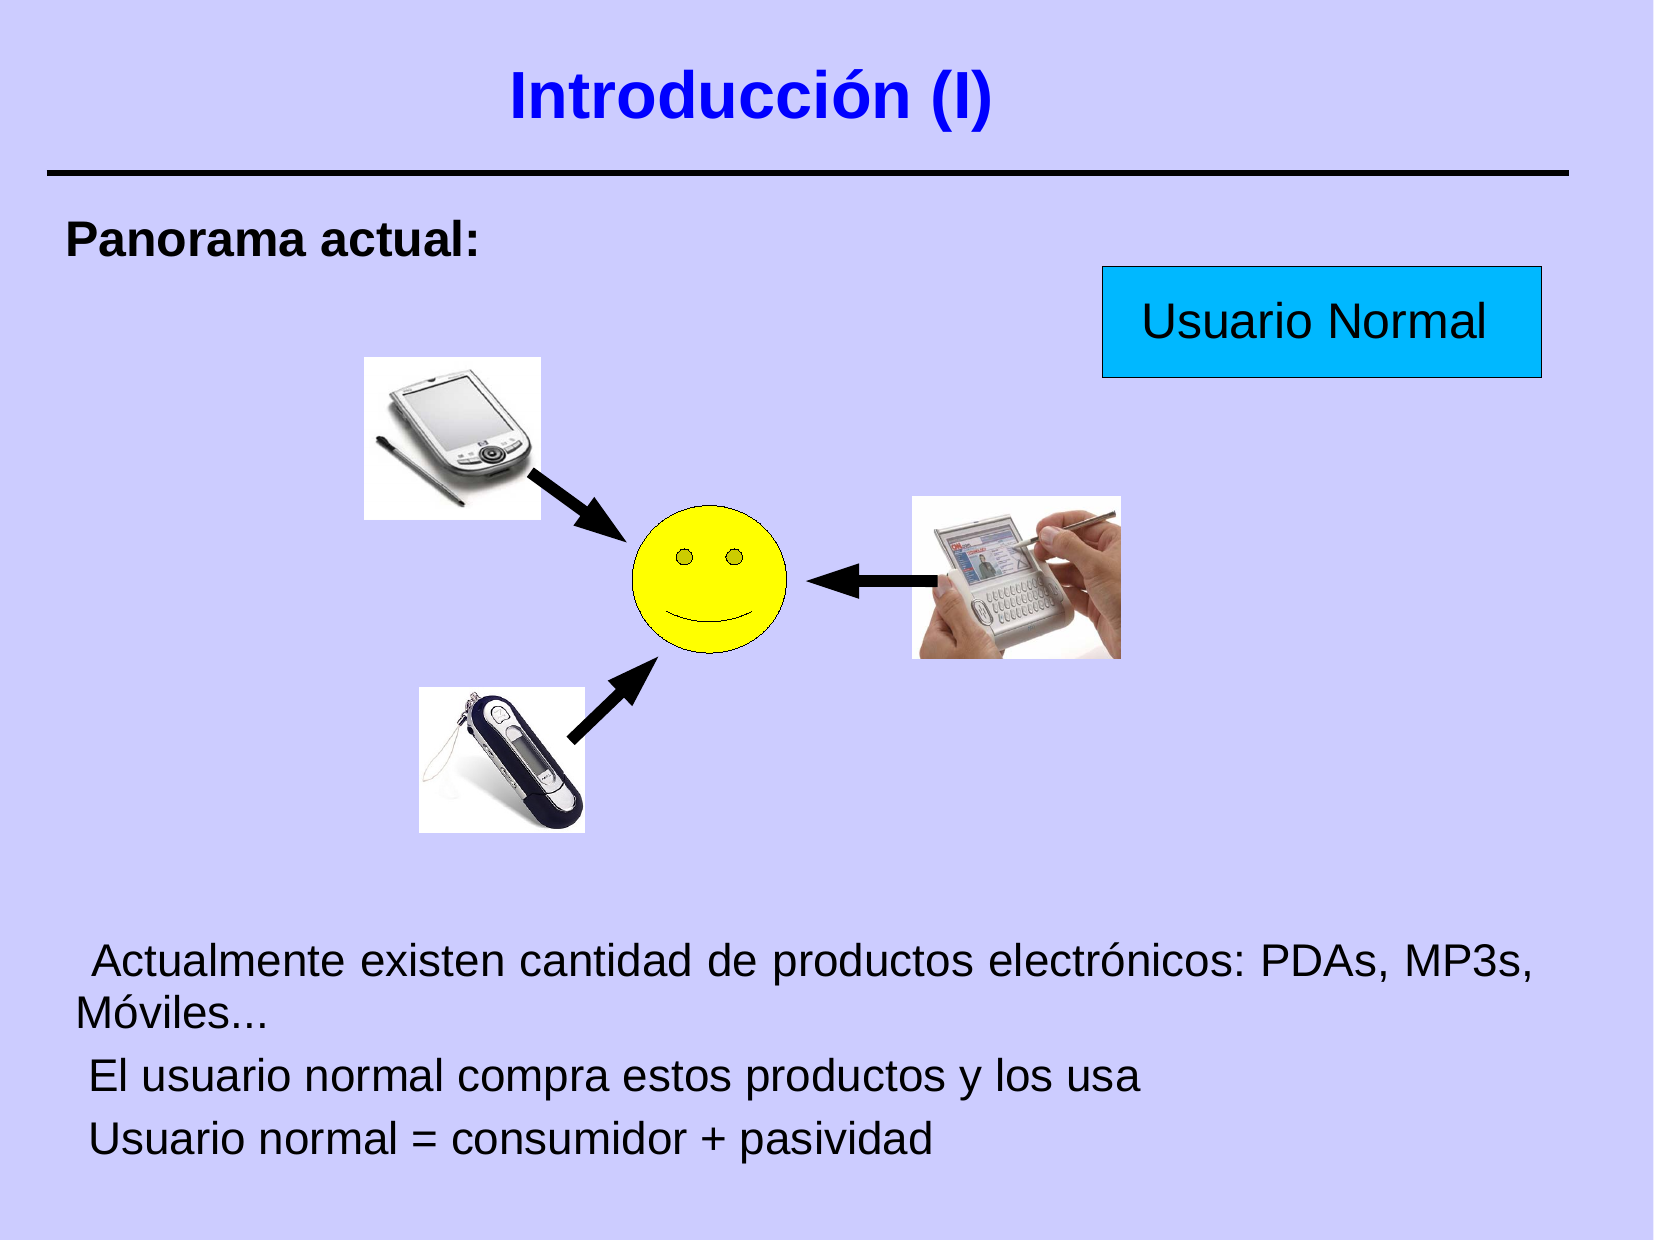

# Introducción (I)
 Panorama actual:
 Usuario Normal
 Actualmente existen cantidad de productos electrónicos: PDAs, MP3s, Móviles...
 El usuario normal compra estos productos y los usa
 Usuario normal = consumidor + pasividad